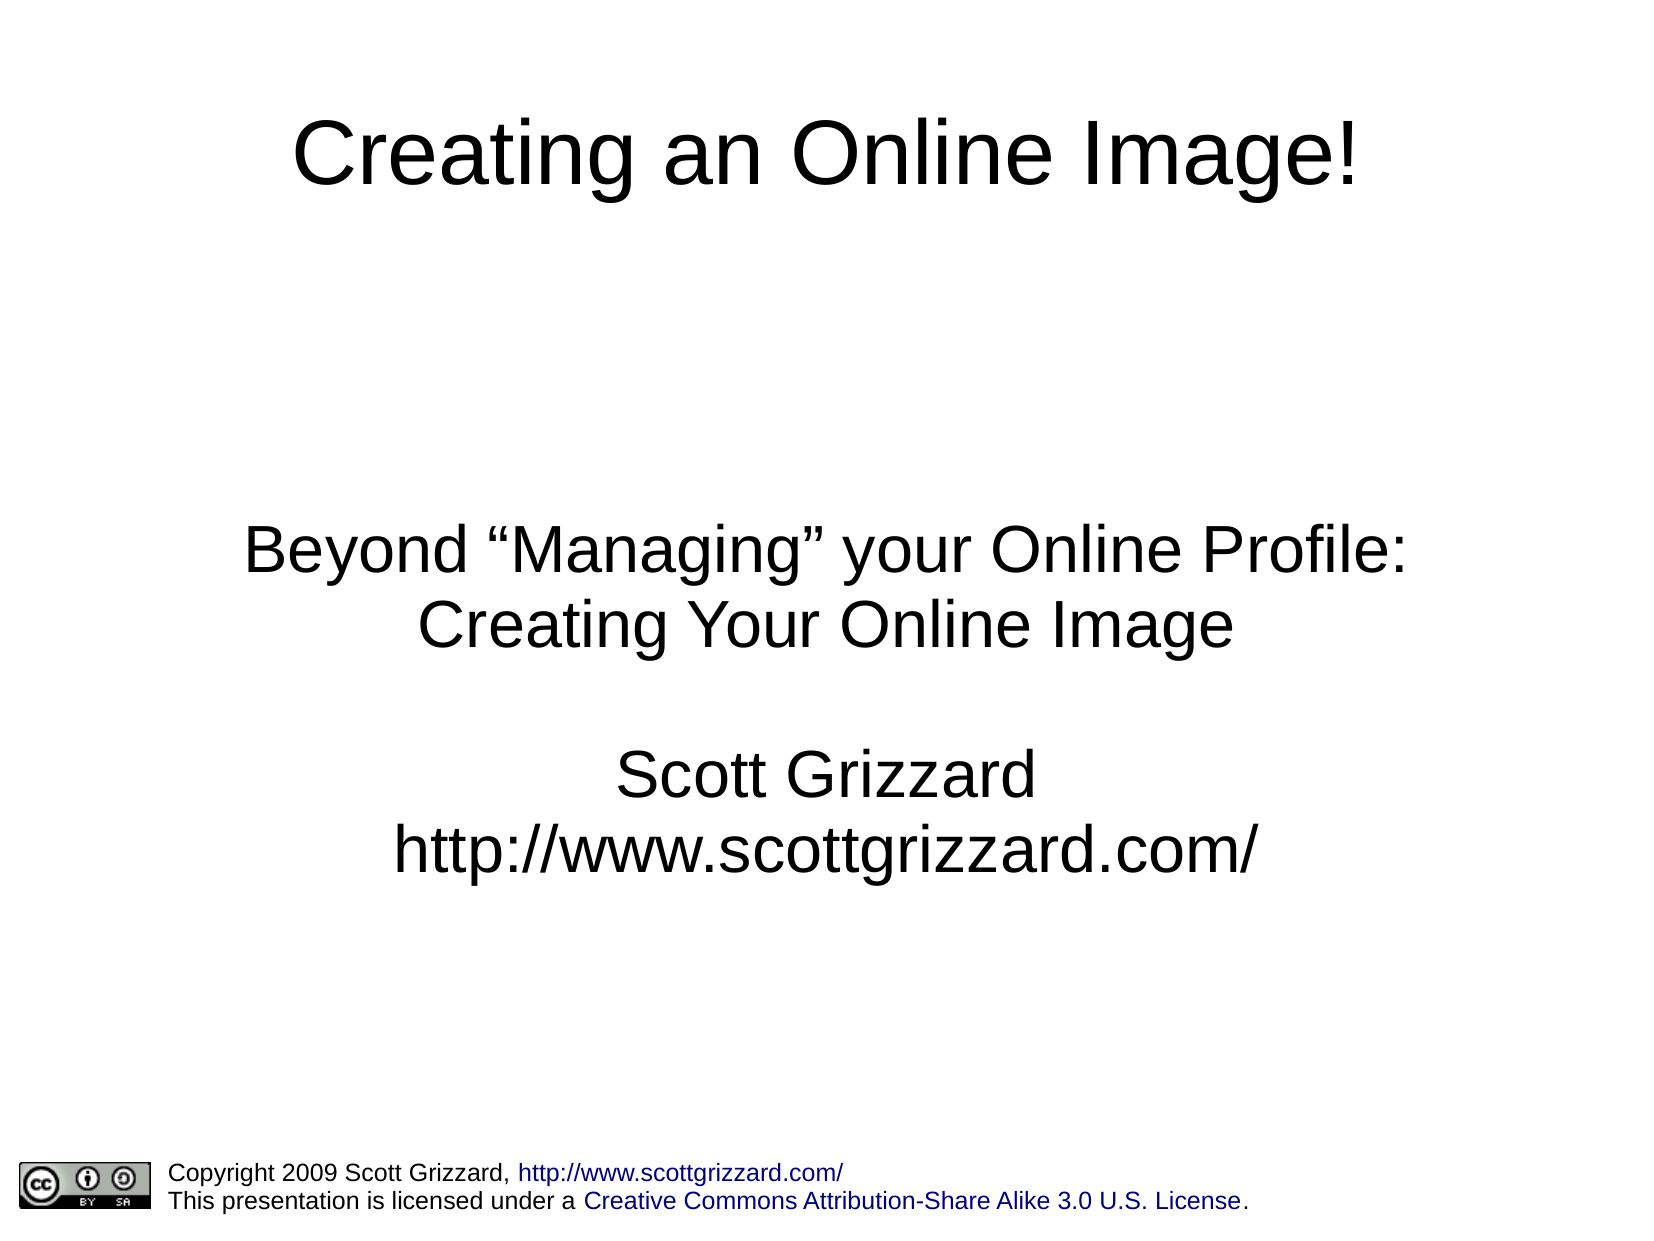

# Creating an Online Image!
Beyond “Managing” your Online Profile:
Creating Your Online Image
Scott Grizzard
http://www.scottgrizzard.com/
Copyright 2009 Scott Grizzard, http://www.scottgrizzard.com/
This presentation is licensed under a Creative Commons Attribution-Share Alike 3.0 U.S. License.